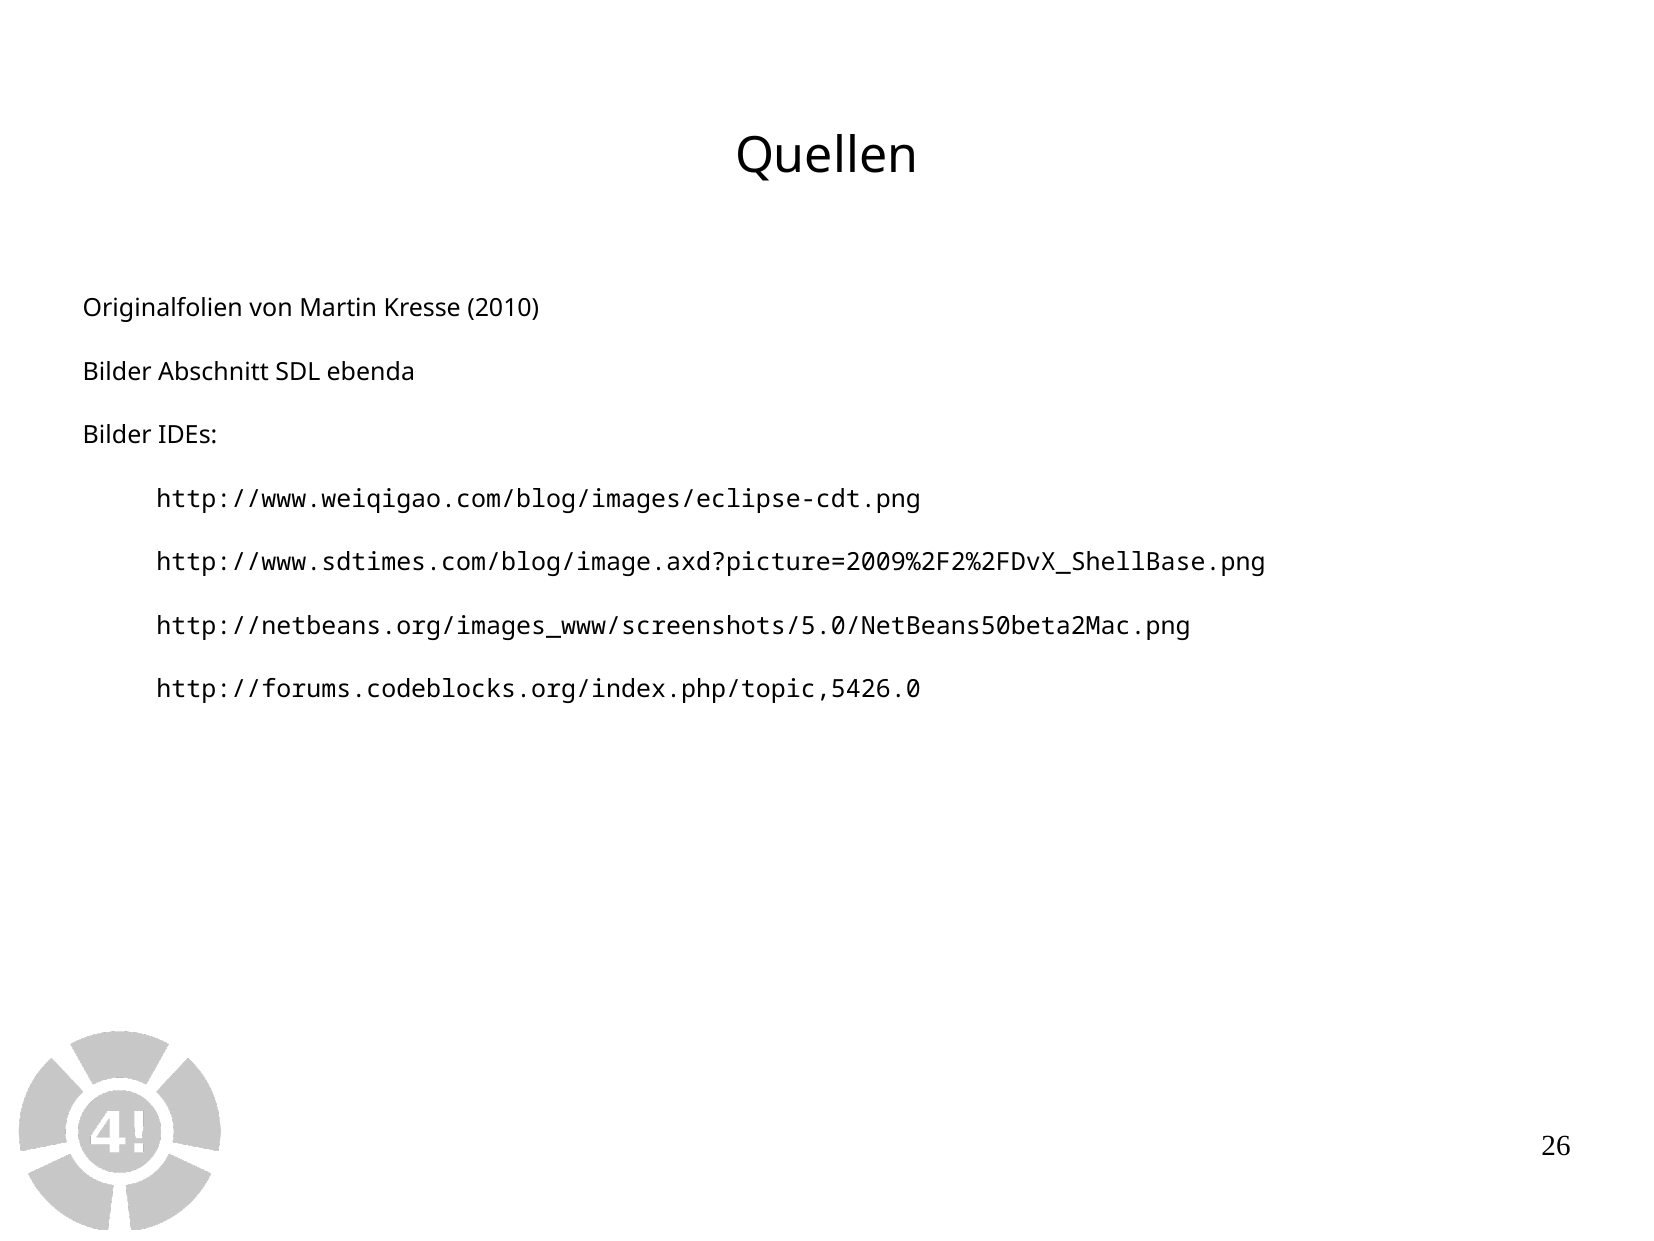

# Quellen
Originalfolien von Martin Kresse (2010)
Bilder Abschnitt SDL ebenda
Bilder IDEs:
 	http://www.weiqigao.com/blog/images/eclipse-cdt.png
 	http://www.sdtimes.com/blog/image.axd?picture=2009%2F2%2FDvX_ShellBase.png
 	http://netbeans.org/images_www/screenshots/5.0/NetBeans50beta2Mac.png
 	http://forums.codeblocks.org/index.php/topic,5426.0
26